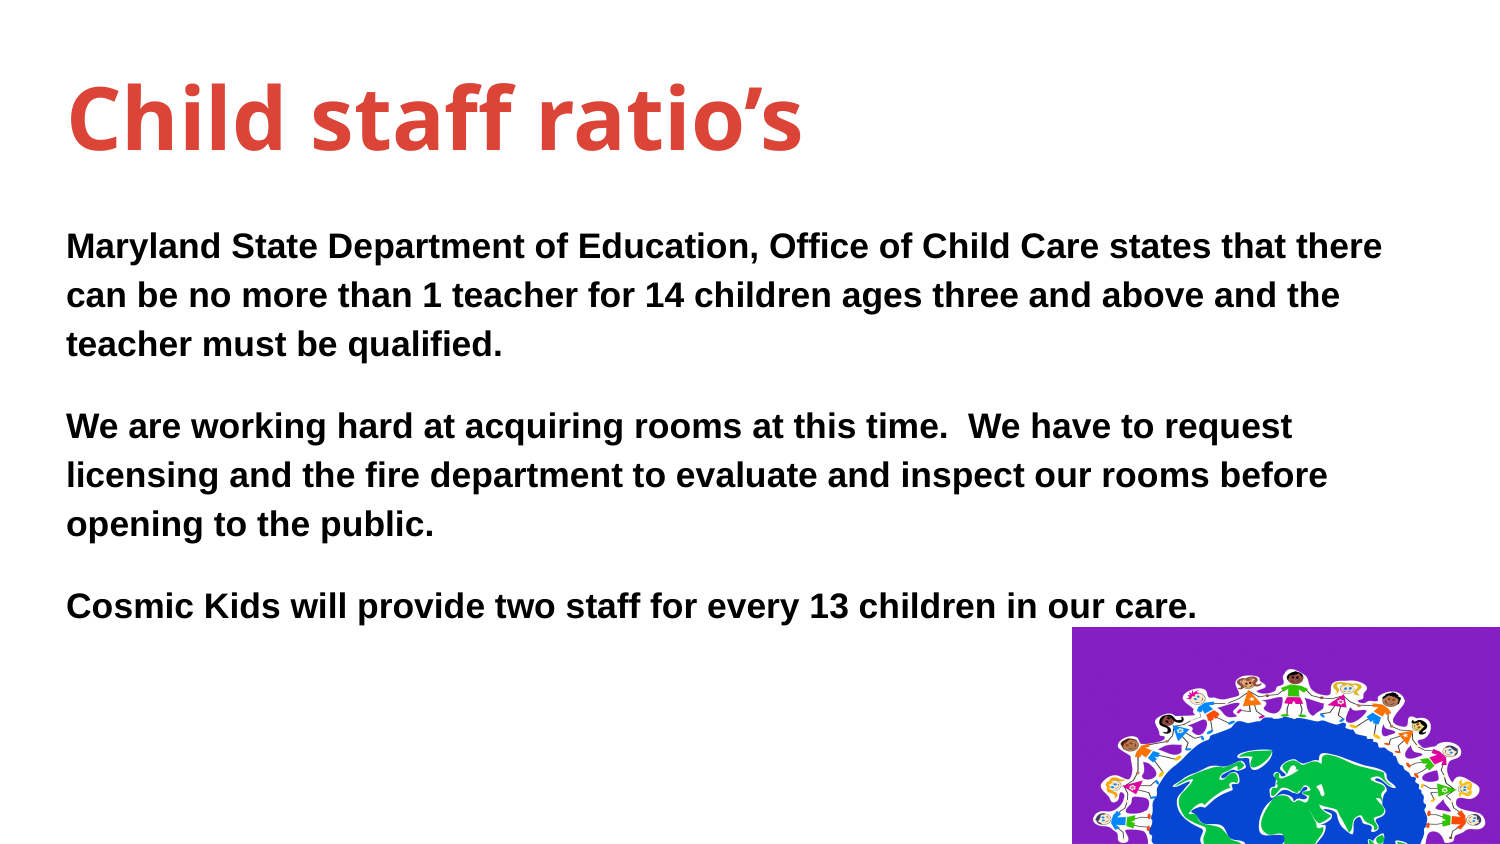

# Child staff ratio’s
Maryland State Department of Education, Office of Child Care states that there can be no more than 1 teacher for 14 children ages three and above and the teacher must be qualified.
We are working hard at acquiring rooms at this time. We have to request licensing and the fire department to evaluate and inspect our rooms before opening to the public.
Cosmic Kids will provide two staff for every 13 children in our care.